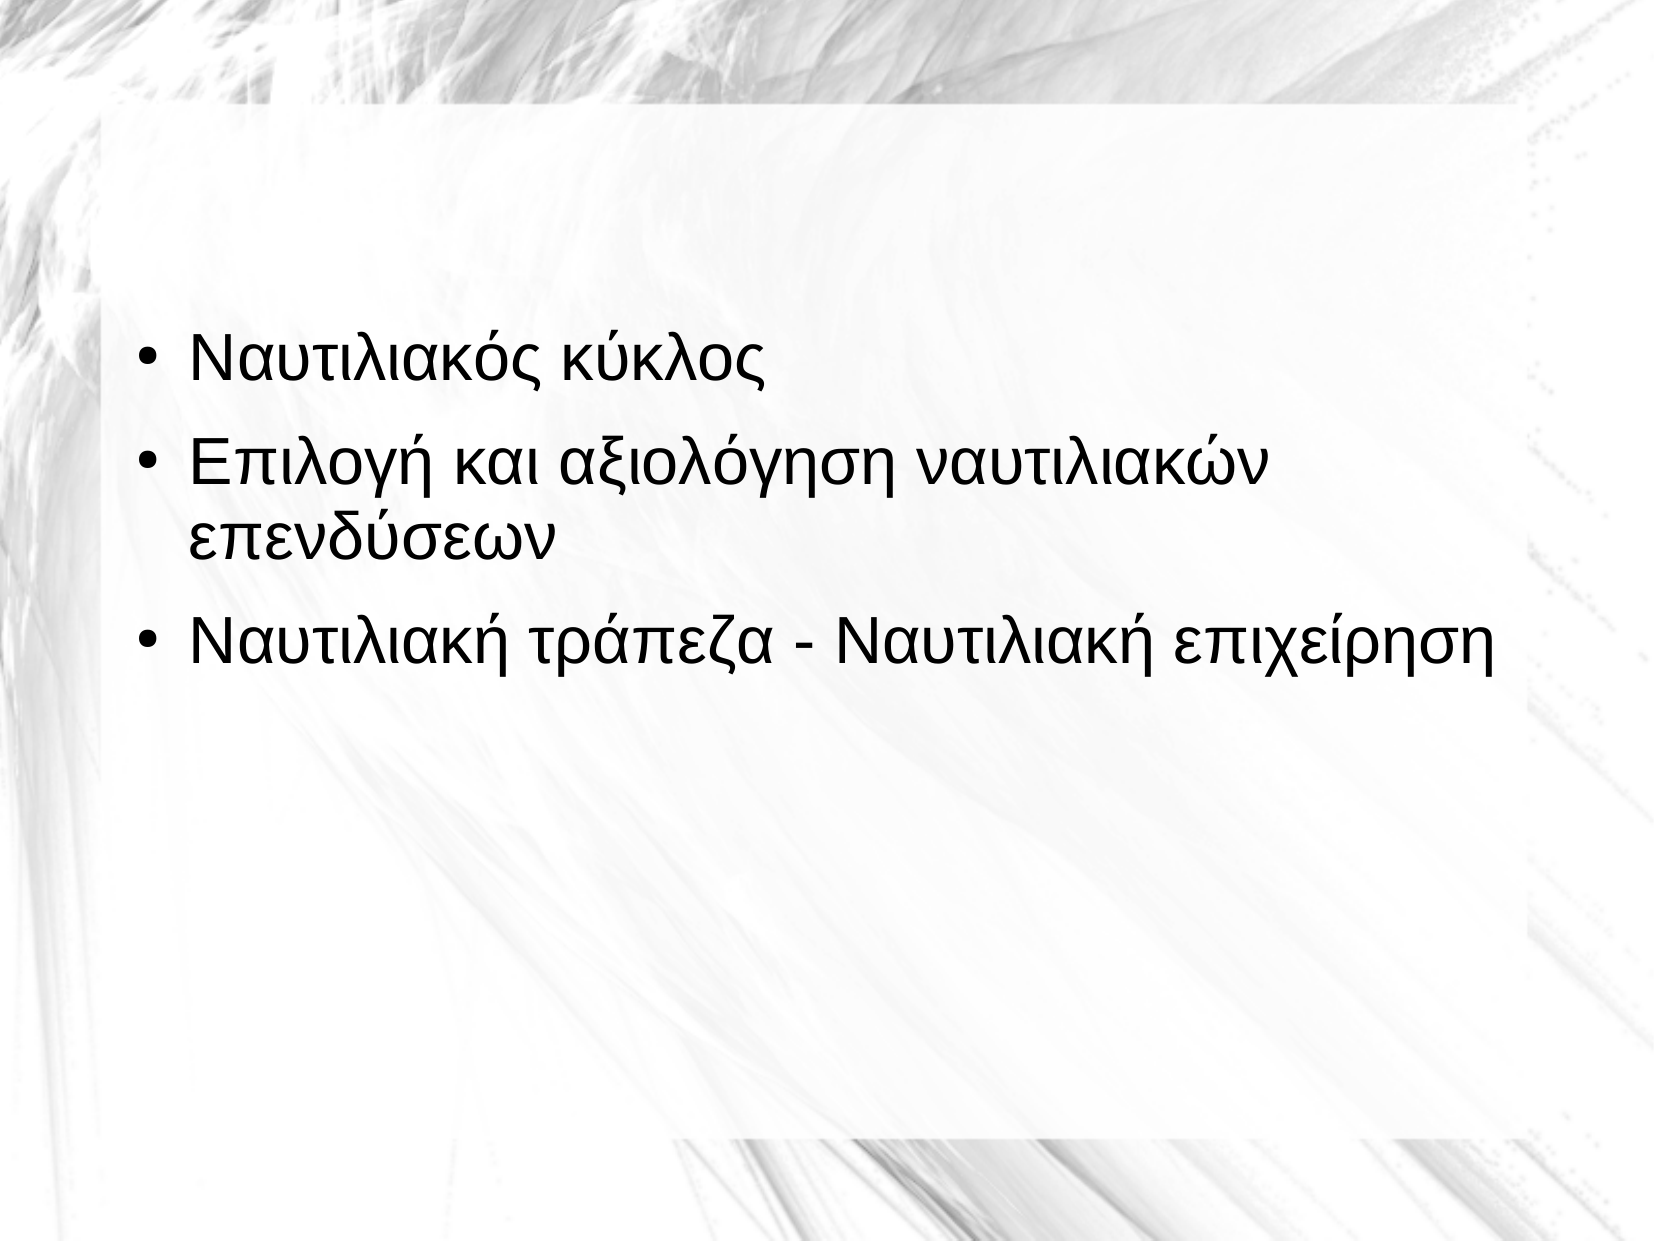

#
Ναυτιλιακός κύκλος
Επιλογή και αξιολόγηση ναυτιλιακών επενδύσεων
Ναυτιλιακή τράπεζα - Ναυτιλιακή επιχείρηση